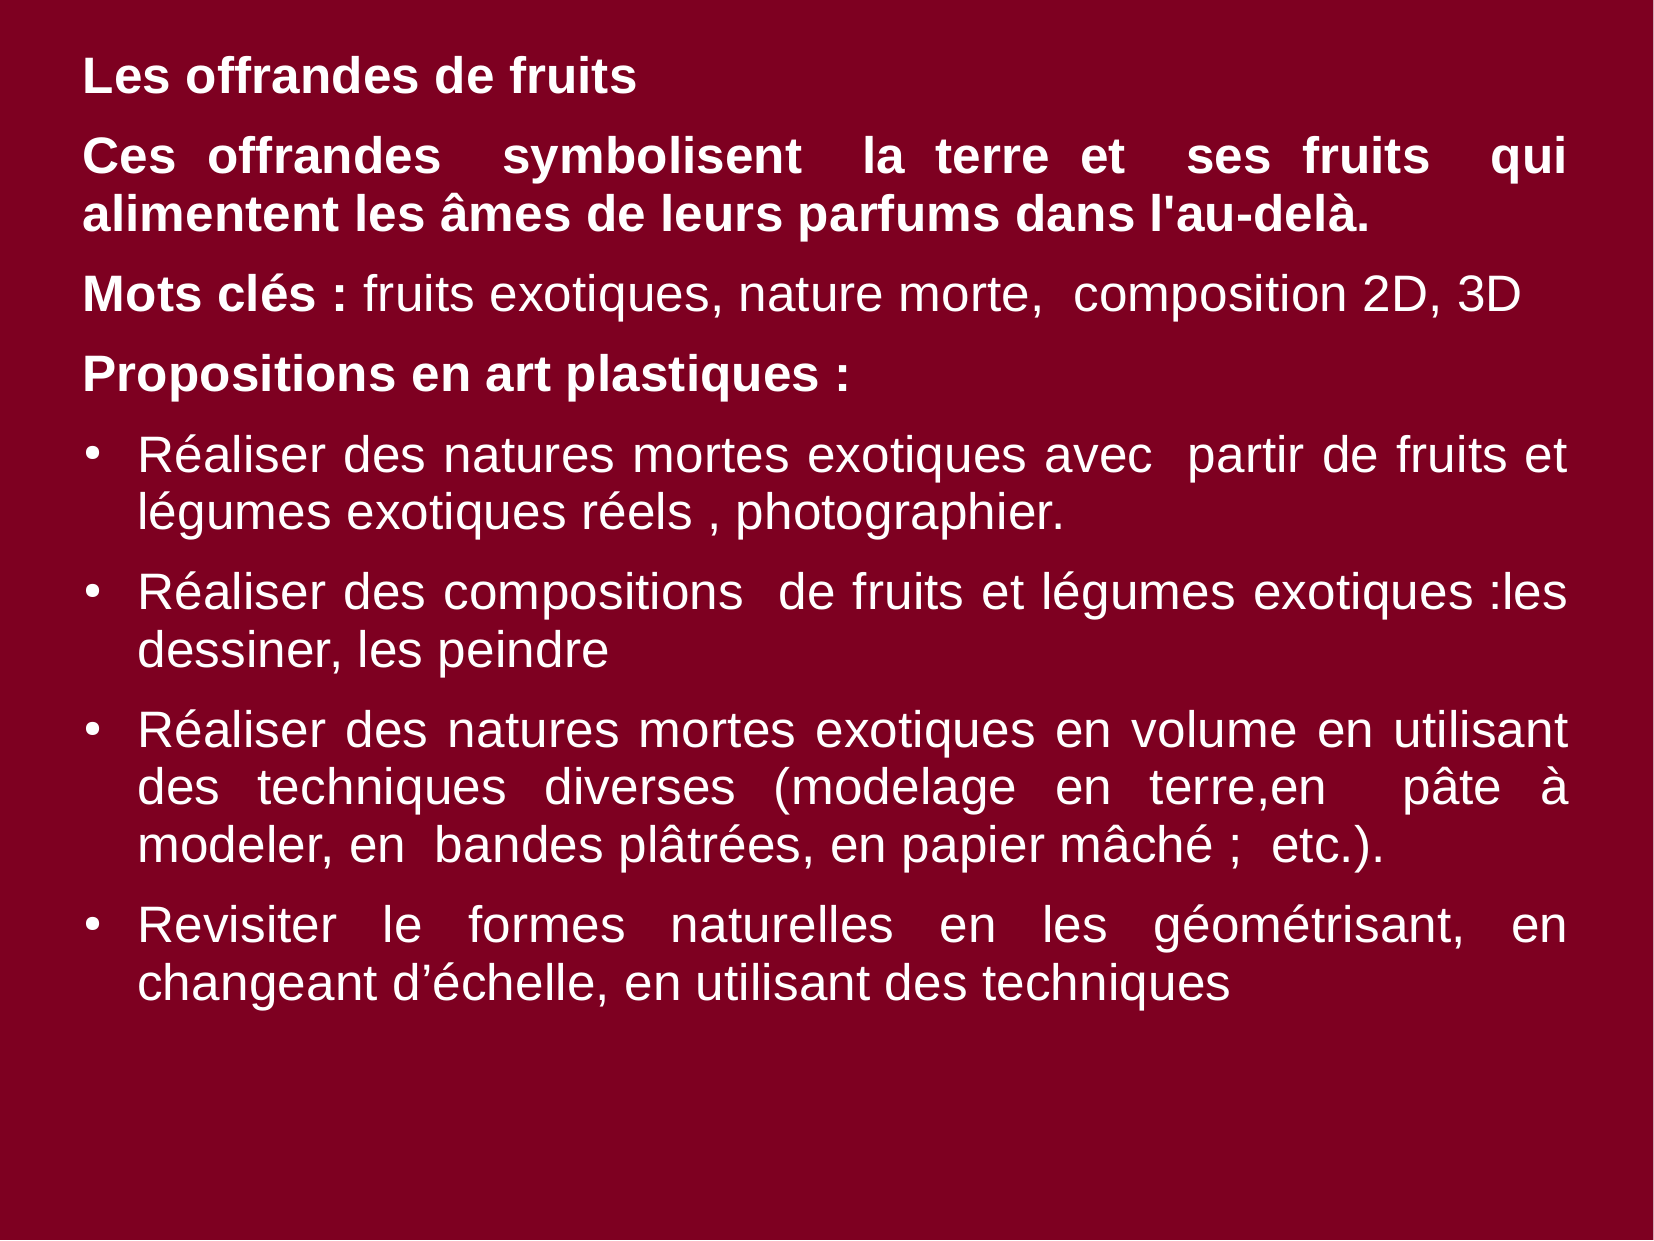

# Les offrandes de fruits
Ces offrandes symbolisent la terre et ses fruits qui alimentent les âmes de leurs parfums dans l'au-delà.
Mots clés : fruits exotiques, nature morte, composition 2D, 3D
Propositions en art plastiques :
Réaliser des natures mortes exotiques avec partir de fruits et légumes exotiques réels , photographier.
Réaliser des compositions de fruits et légumes exotiques :les dessiner, les peindre
Réaliser des natures mortes exotiques en volume en utilisant des techniques diverses (modelage en terre,en pâte à modeler, en bandes plâtrées, en papier mâché ; etc.).
Revisiter le formes naturelles en les géométrisant, en changeant d’échelle, en utilisant des techniques